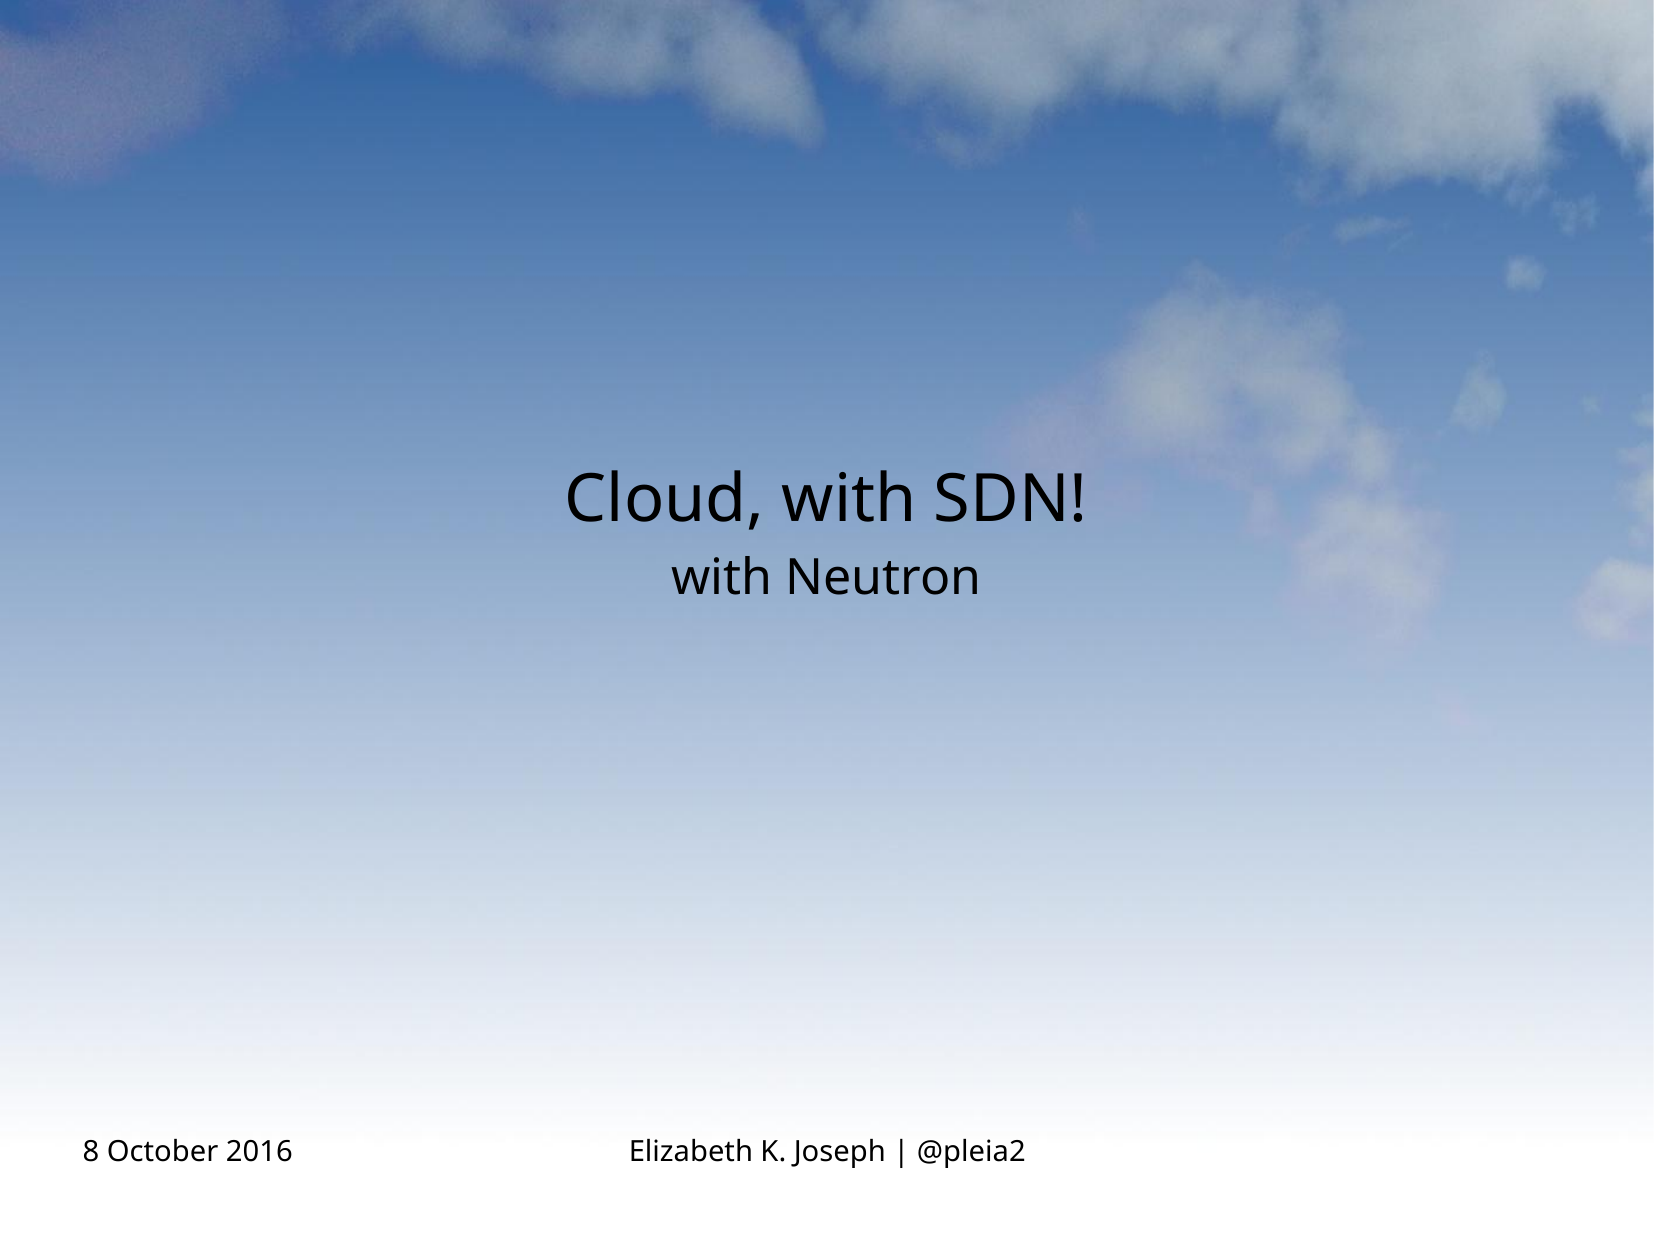

# Cloud, with SDN!
with Neutron
8 October 2016
Elizabeth K. Joseph | @pleia2